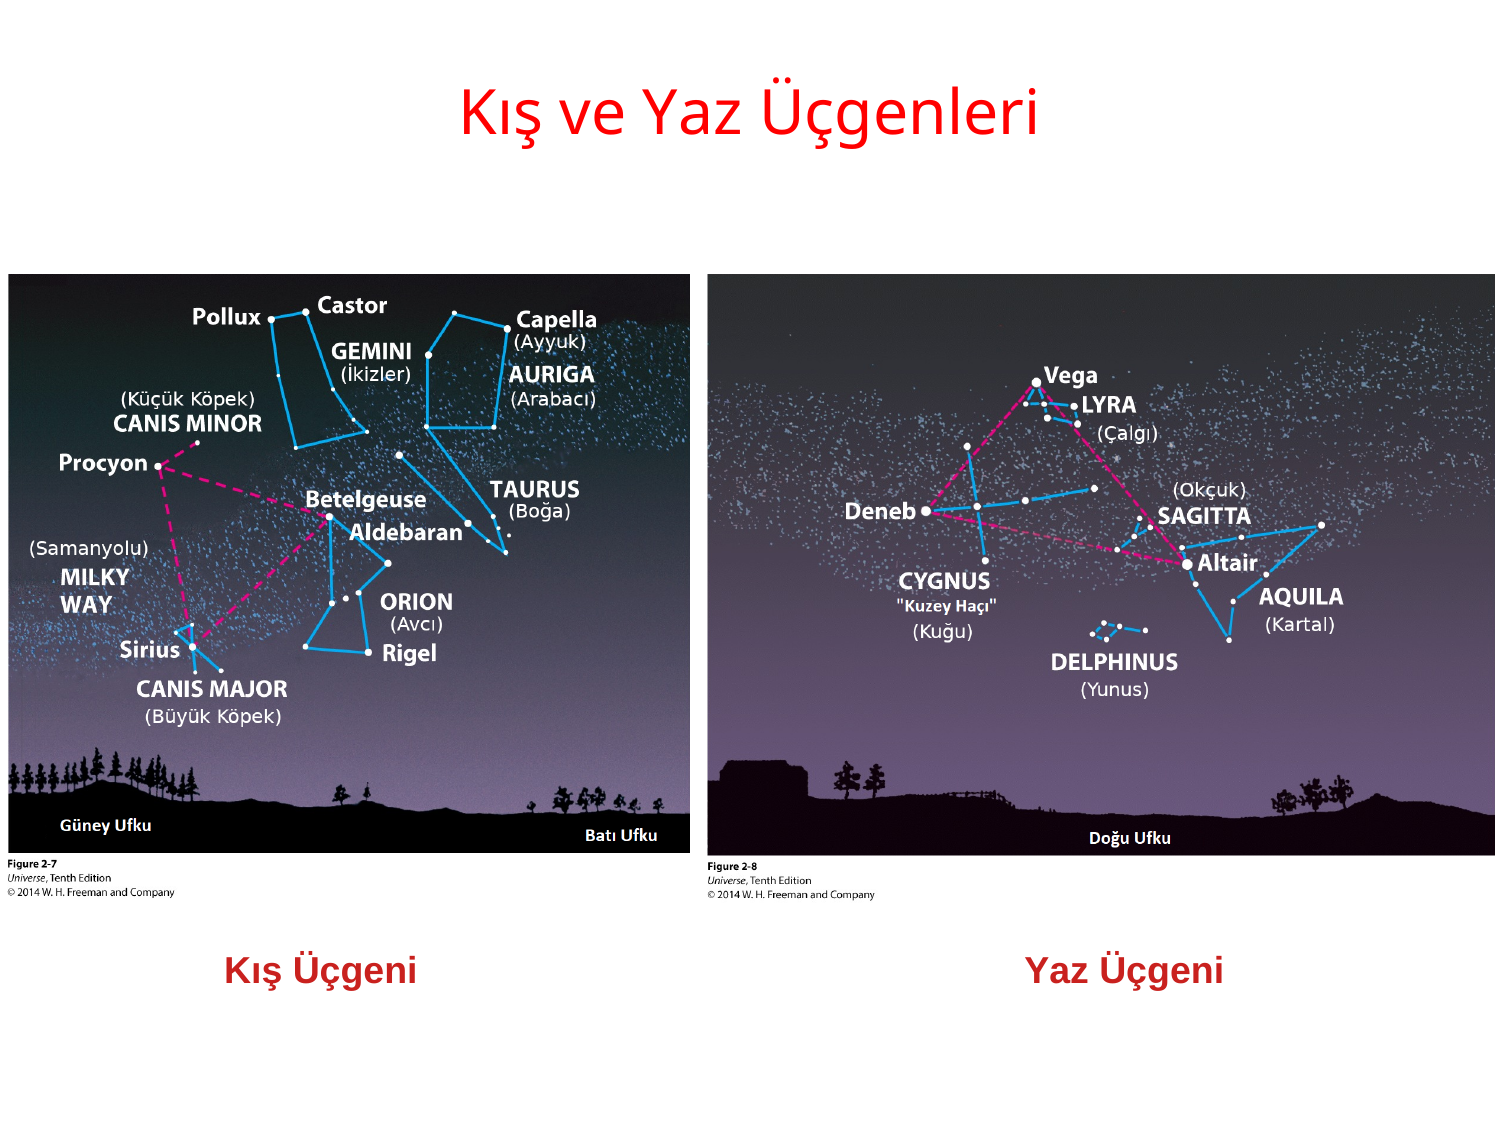

# Kış ve Yaz Üçgenleri
Kış Üçgeni
Yaz Üçgeni